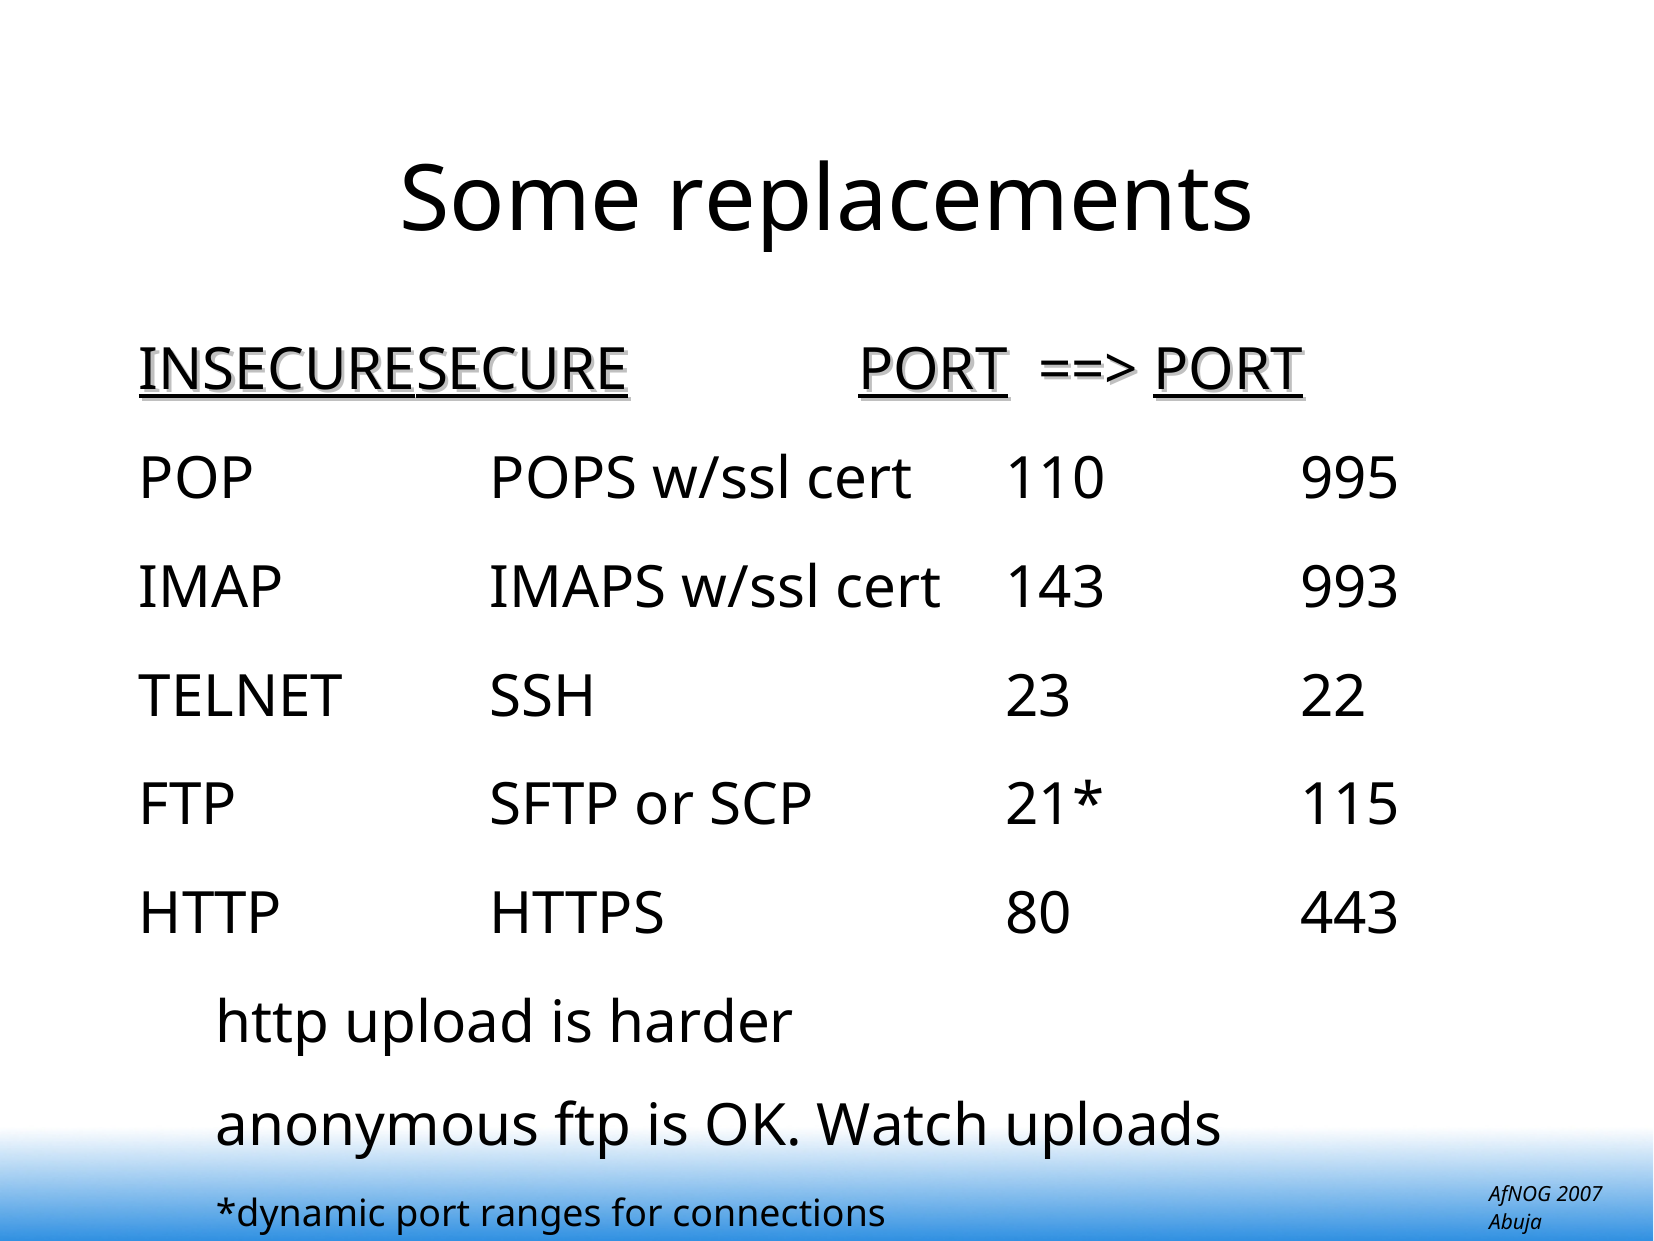

# Some replacements
INSECURE	SECURE				PORT ==> PORT
POP				POPS w/ssl cert		110			995
IMAP			IMAPS w/ssl cert	143			993
TELNET		SSH						23				22
FTP				SFTP or SCP			21*			115
HTTP			HTTPS					80				443
http upload is harder
anonymous ftp is OK. Watch uploads
*dynamic port ranges for connections